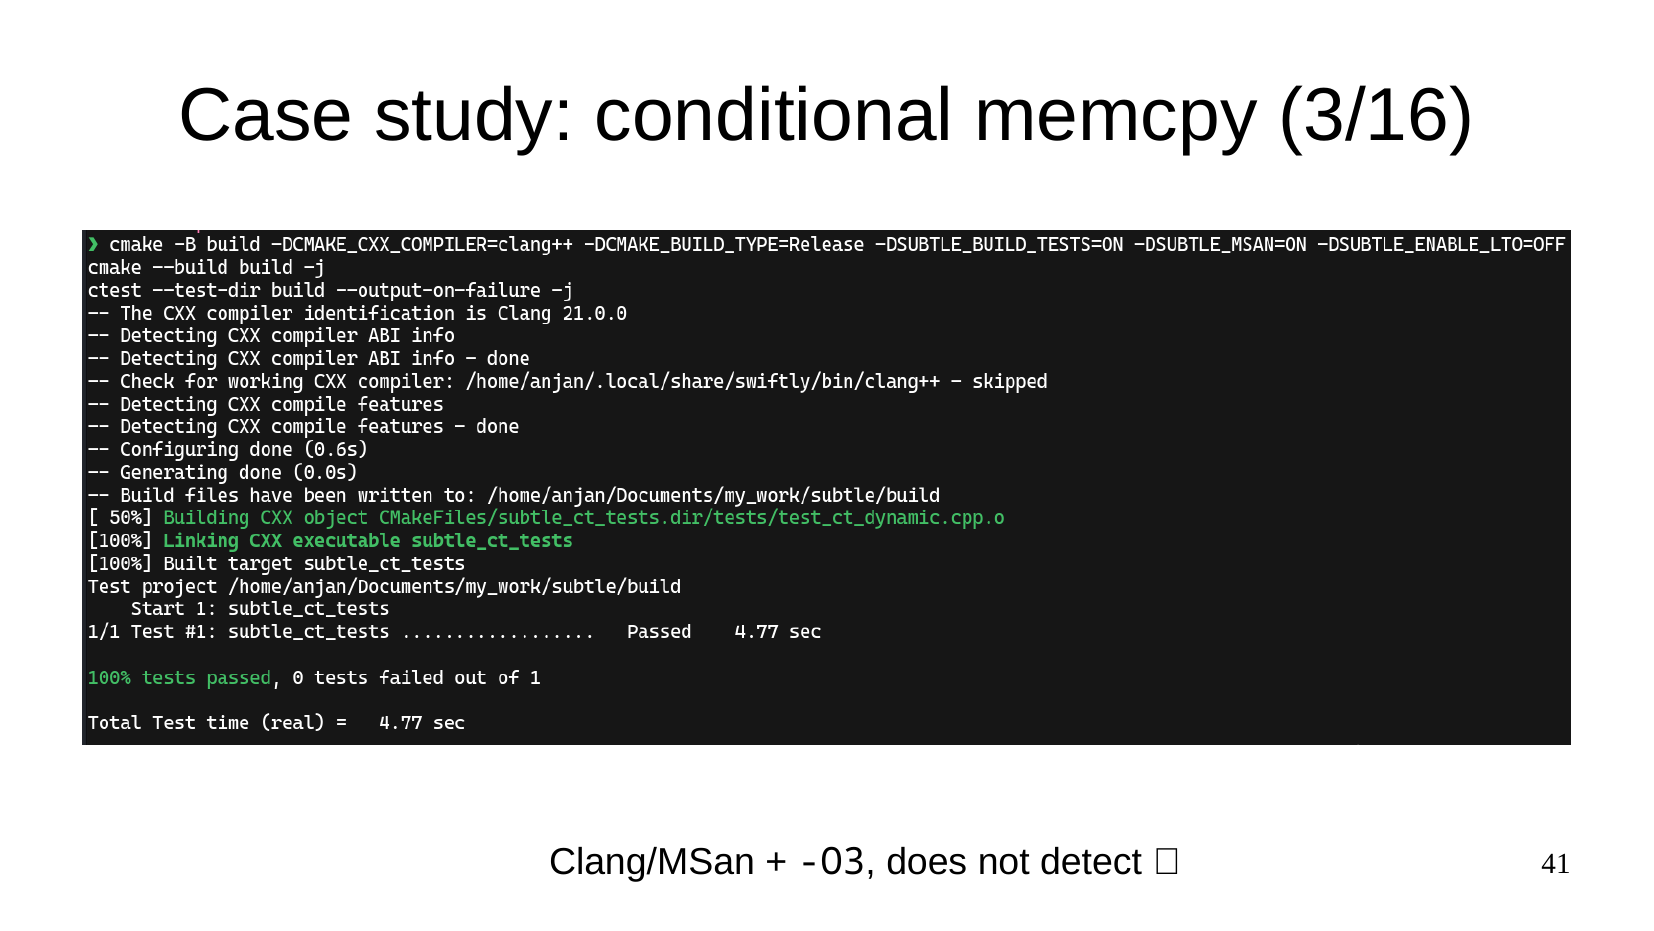

# Case study: conditional memcpy (3/16)
Clang/MSan + -O3, does not detect ❌
41